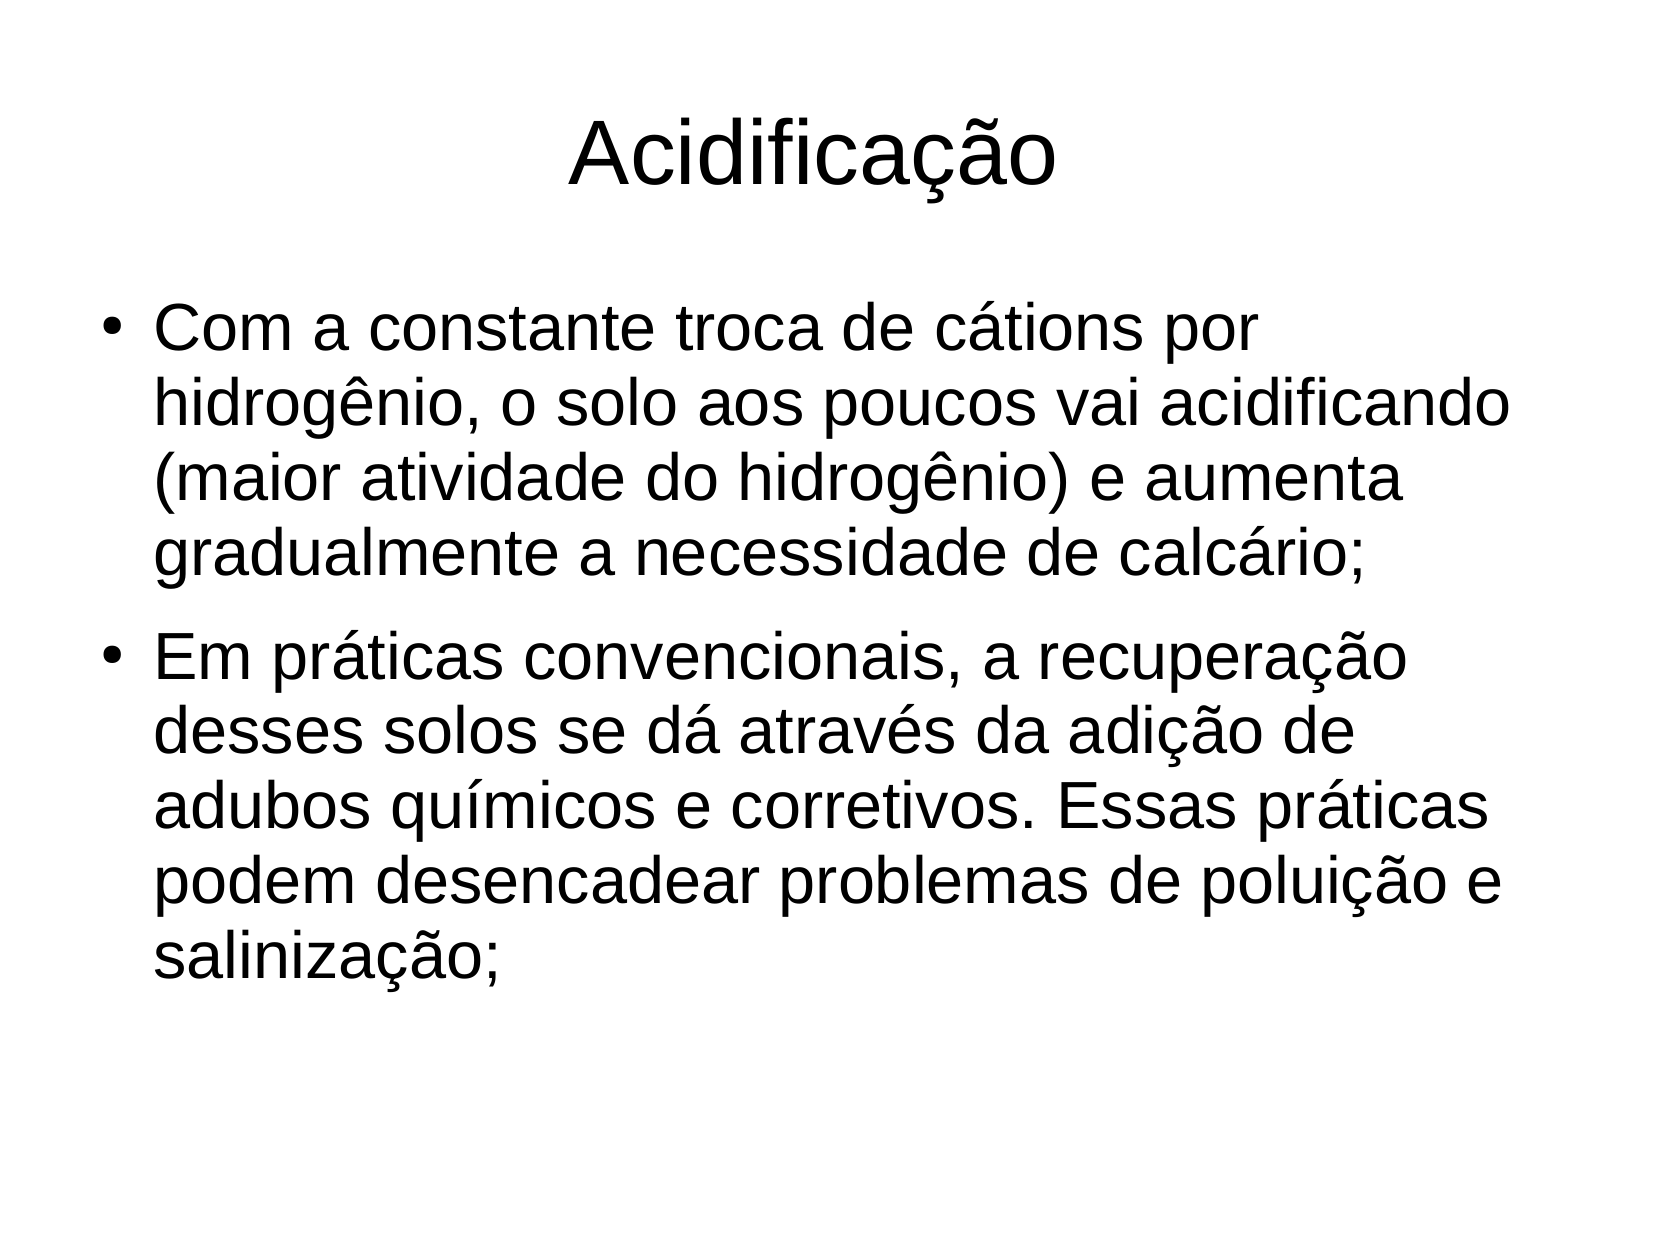

# Acidificação
Com a constante troca de cátions por hidrogênio, o solo aos poucos vai acidificando (maior atividade do hidrogênio) e aumenta gradualmente a necessidade de calcário;
Em práticas convencionais, a recuperação desses solos se dá através da adição de adubos químicos e corretivos. Essas práticas podem desencadear problemas de poluição e salinização;